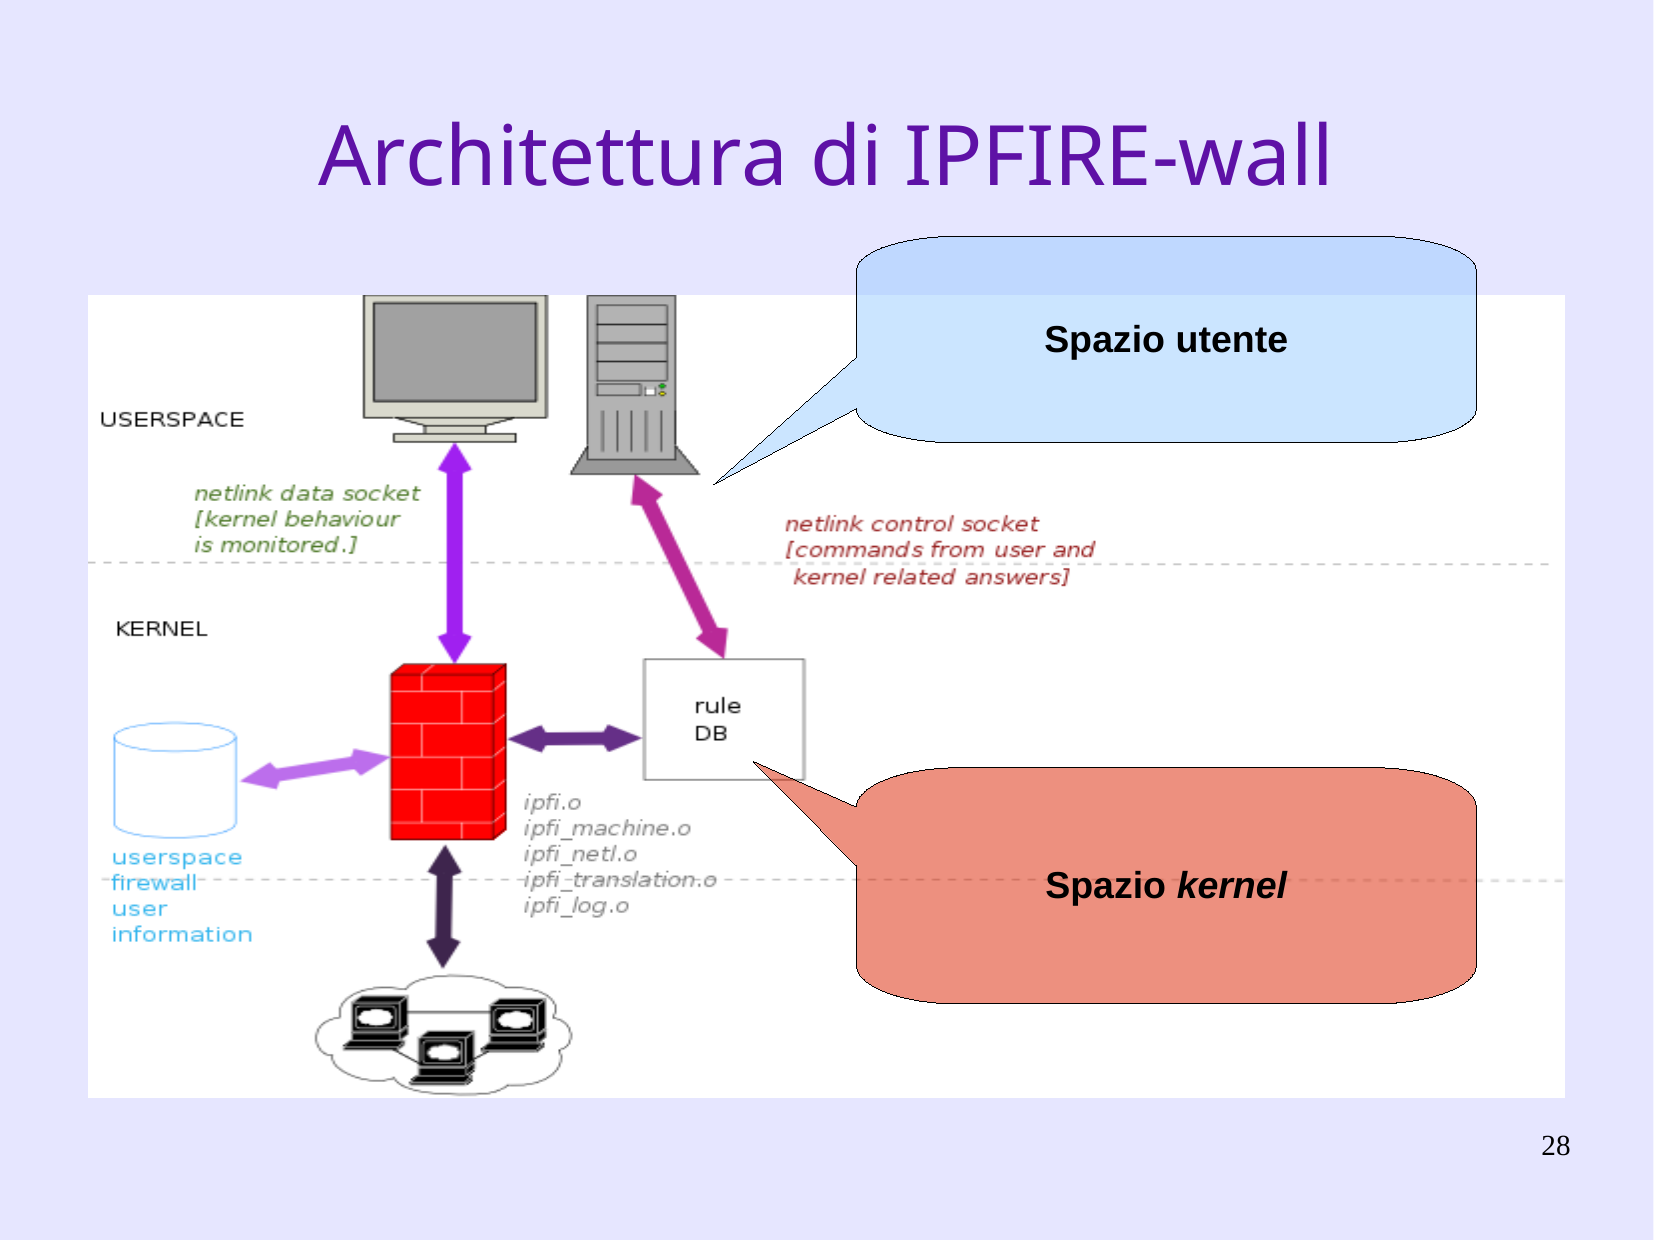

# Architettura di IPFIRE-wall
Spazio utente
Spazio kernel
28